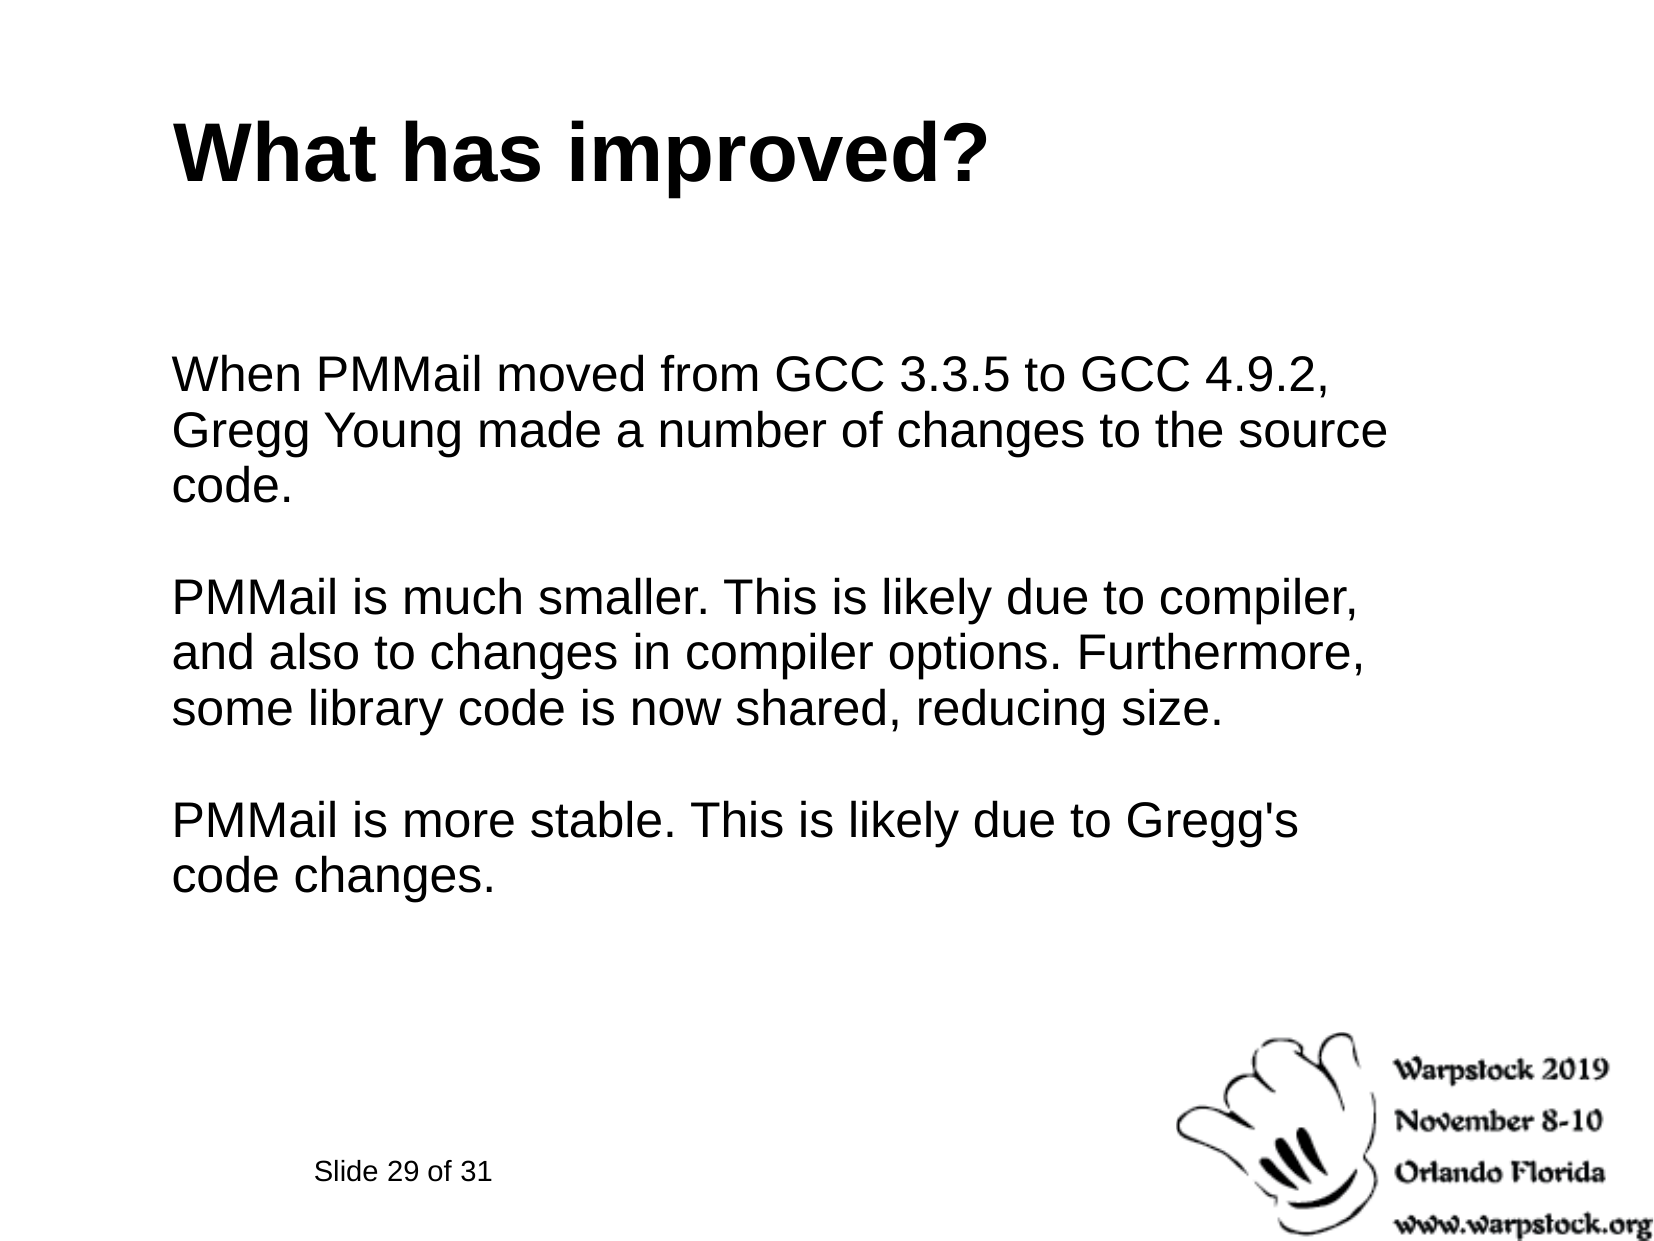

# What has improved?
When PMMail moved from GCC 3.3.5 to GCC 4.9.2, Gregg Young made a number of changes to the source code.
PMMail is much smaller. This is likely due to compiler, and also to changes in compiler options. Furthermore, some library code is now shared, reducing size.
PMMail is more stable. This is likely due to Gregg's code changes.